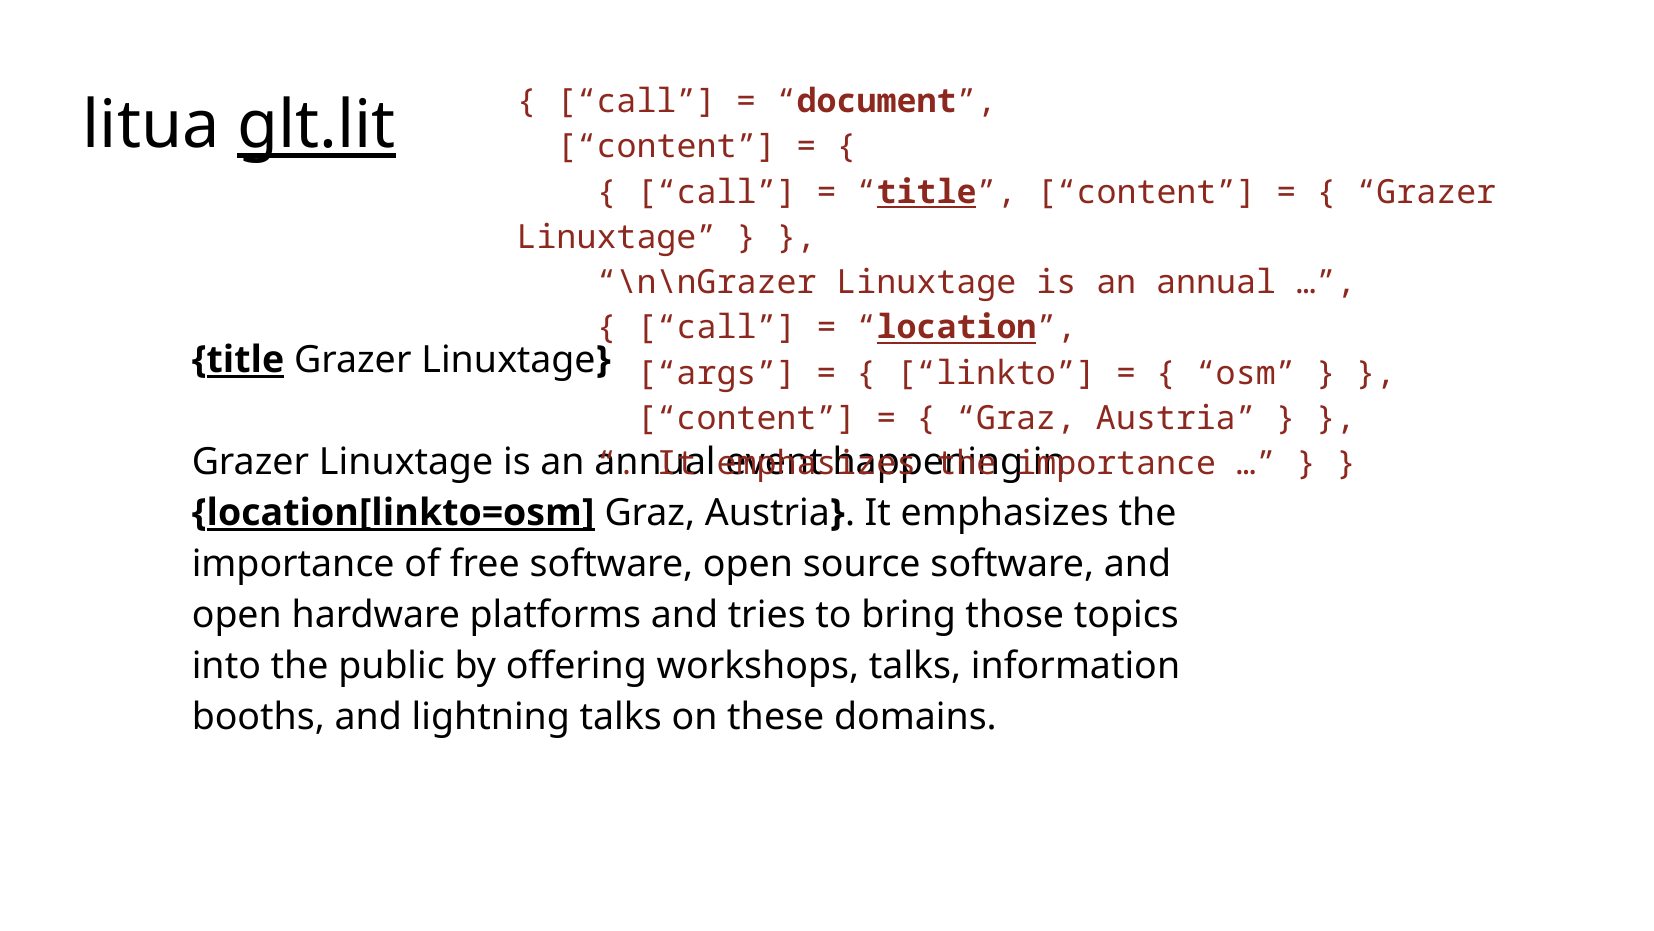

litua glt.lit
{ [“call”] = “document”,
 [“content”] = {
 { [“call”] = “title”, [“content”] = { “Grazer Linuxtage” } },
 “\n\nGrazer Linuxtage is an annual …”,
 { [“call”] = “location”,
 [“args”] = { [“linkto”] = { “osm” } },
 [“content”] = { “Graz, Austria” } },
 “. It emphasizes the importance …” } }
{title Grazer Linuxtage}
Grazer Linuxtage is an annual event happening in {location[linkto=osm] Graz, Austria}. It emphasizes the importance of free software, open source software, and open hardware platforms and tries to bring those topics into the public by offering workshops, talks, information booths, and lightning talks on these domains.